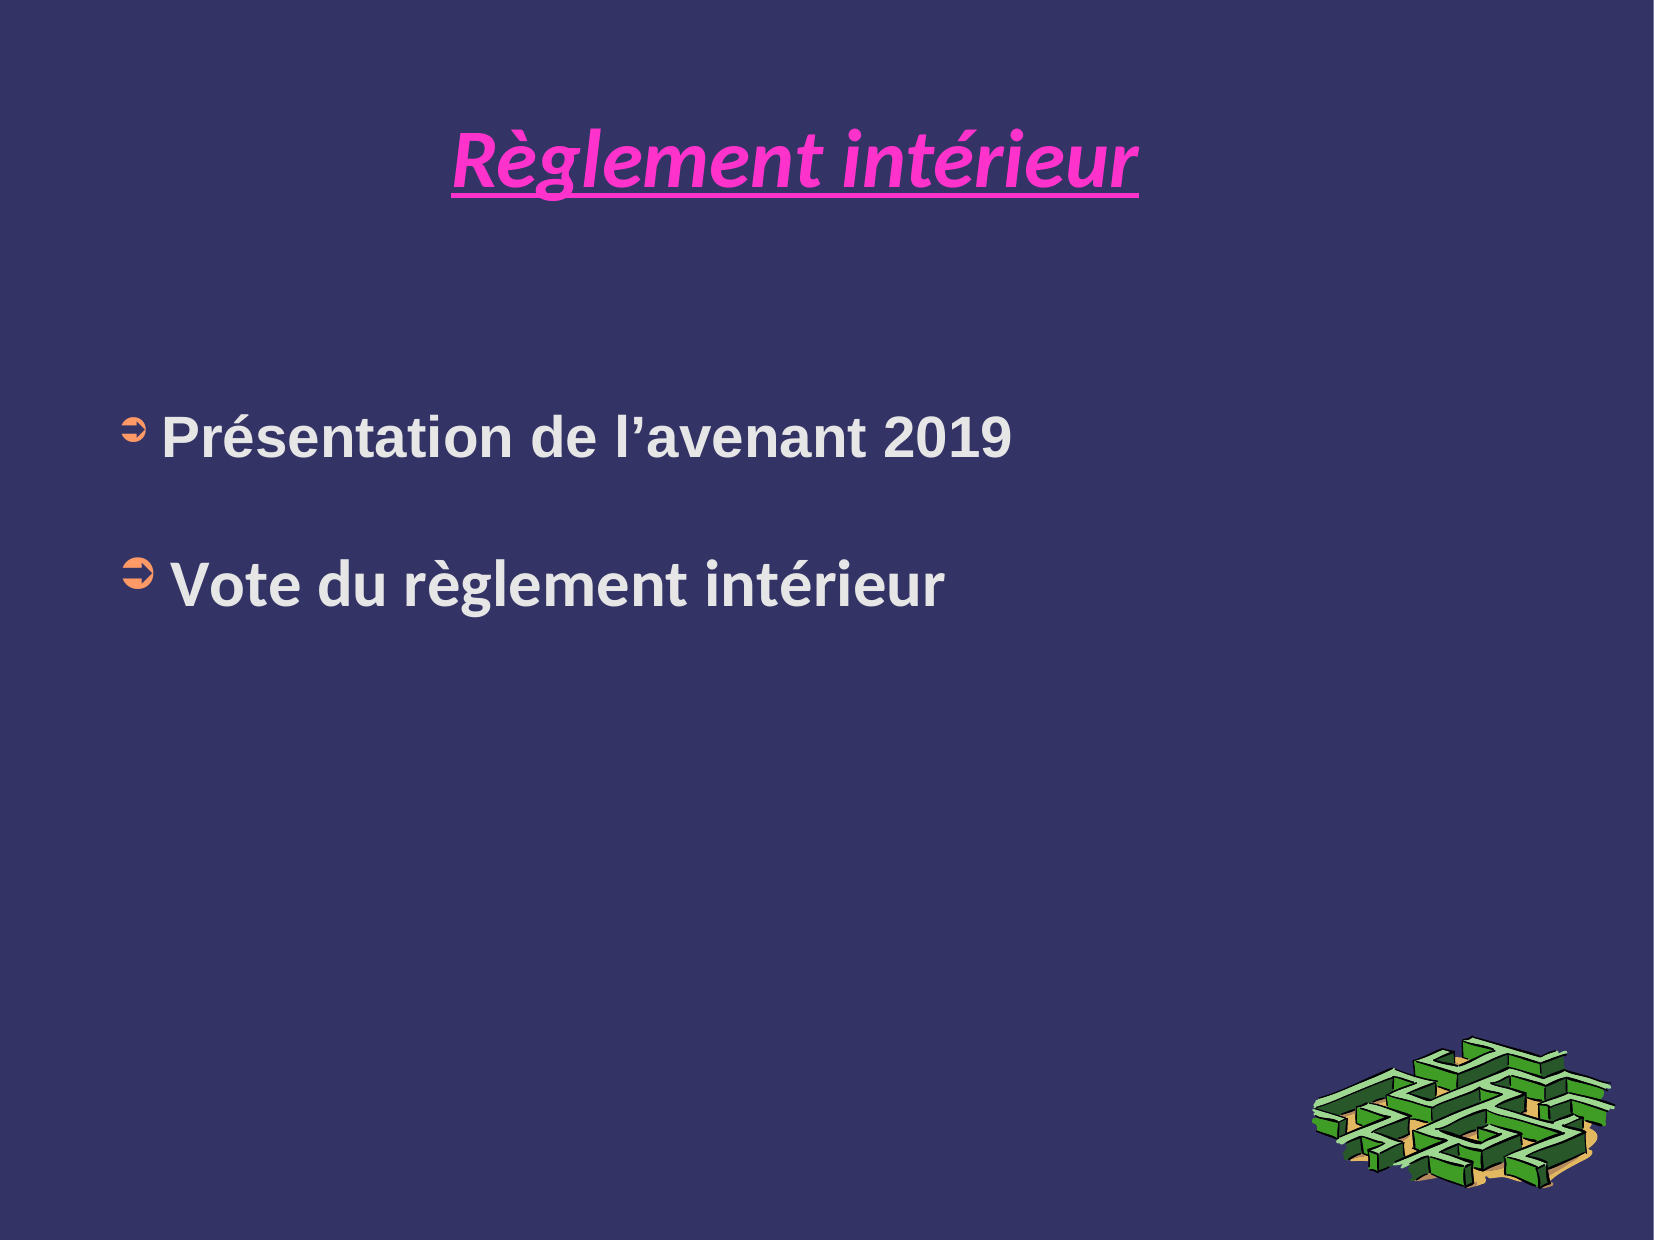

Règlement intérieur
 Présentation de l’avenant 2019
 Vote du règlement intérieur